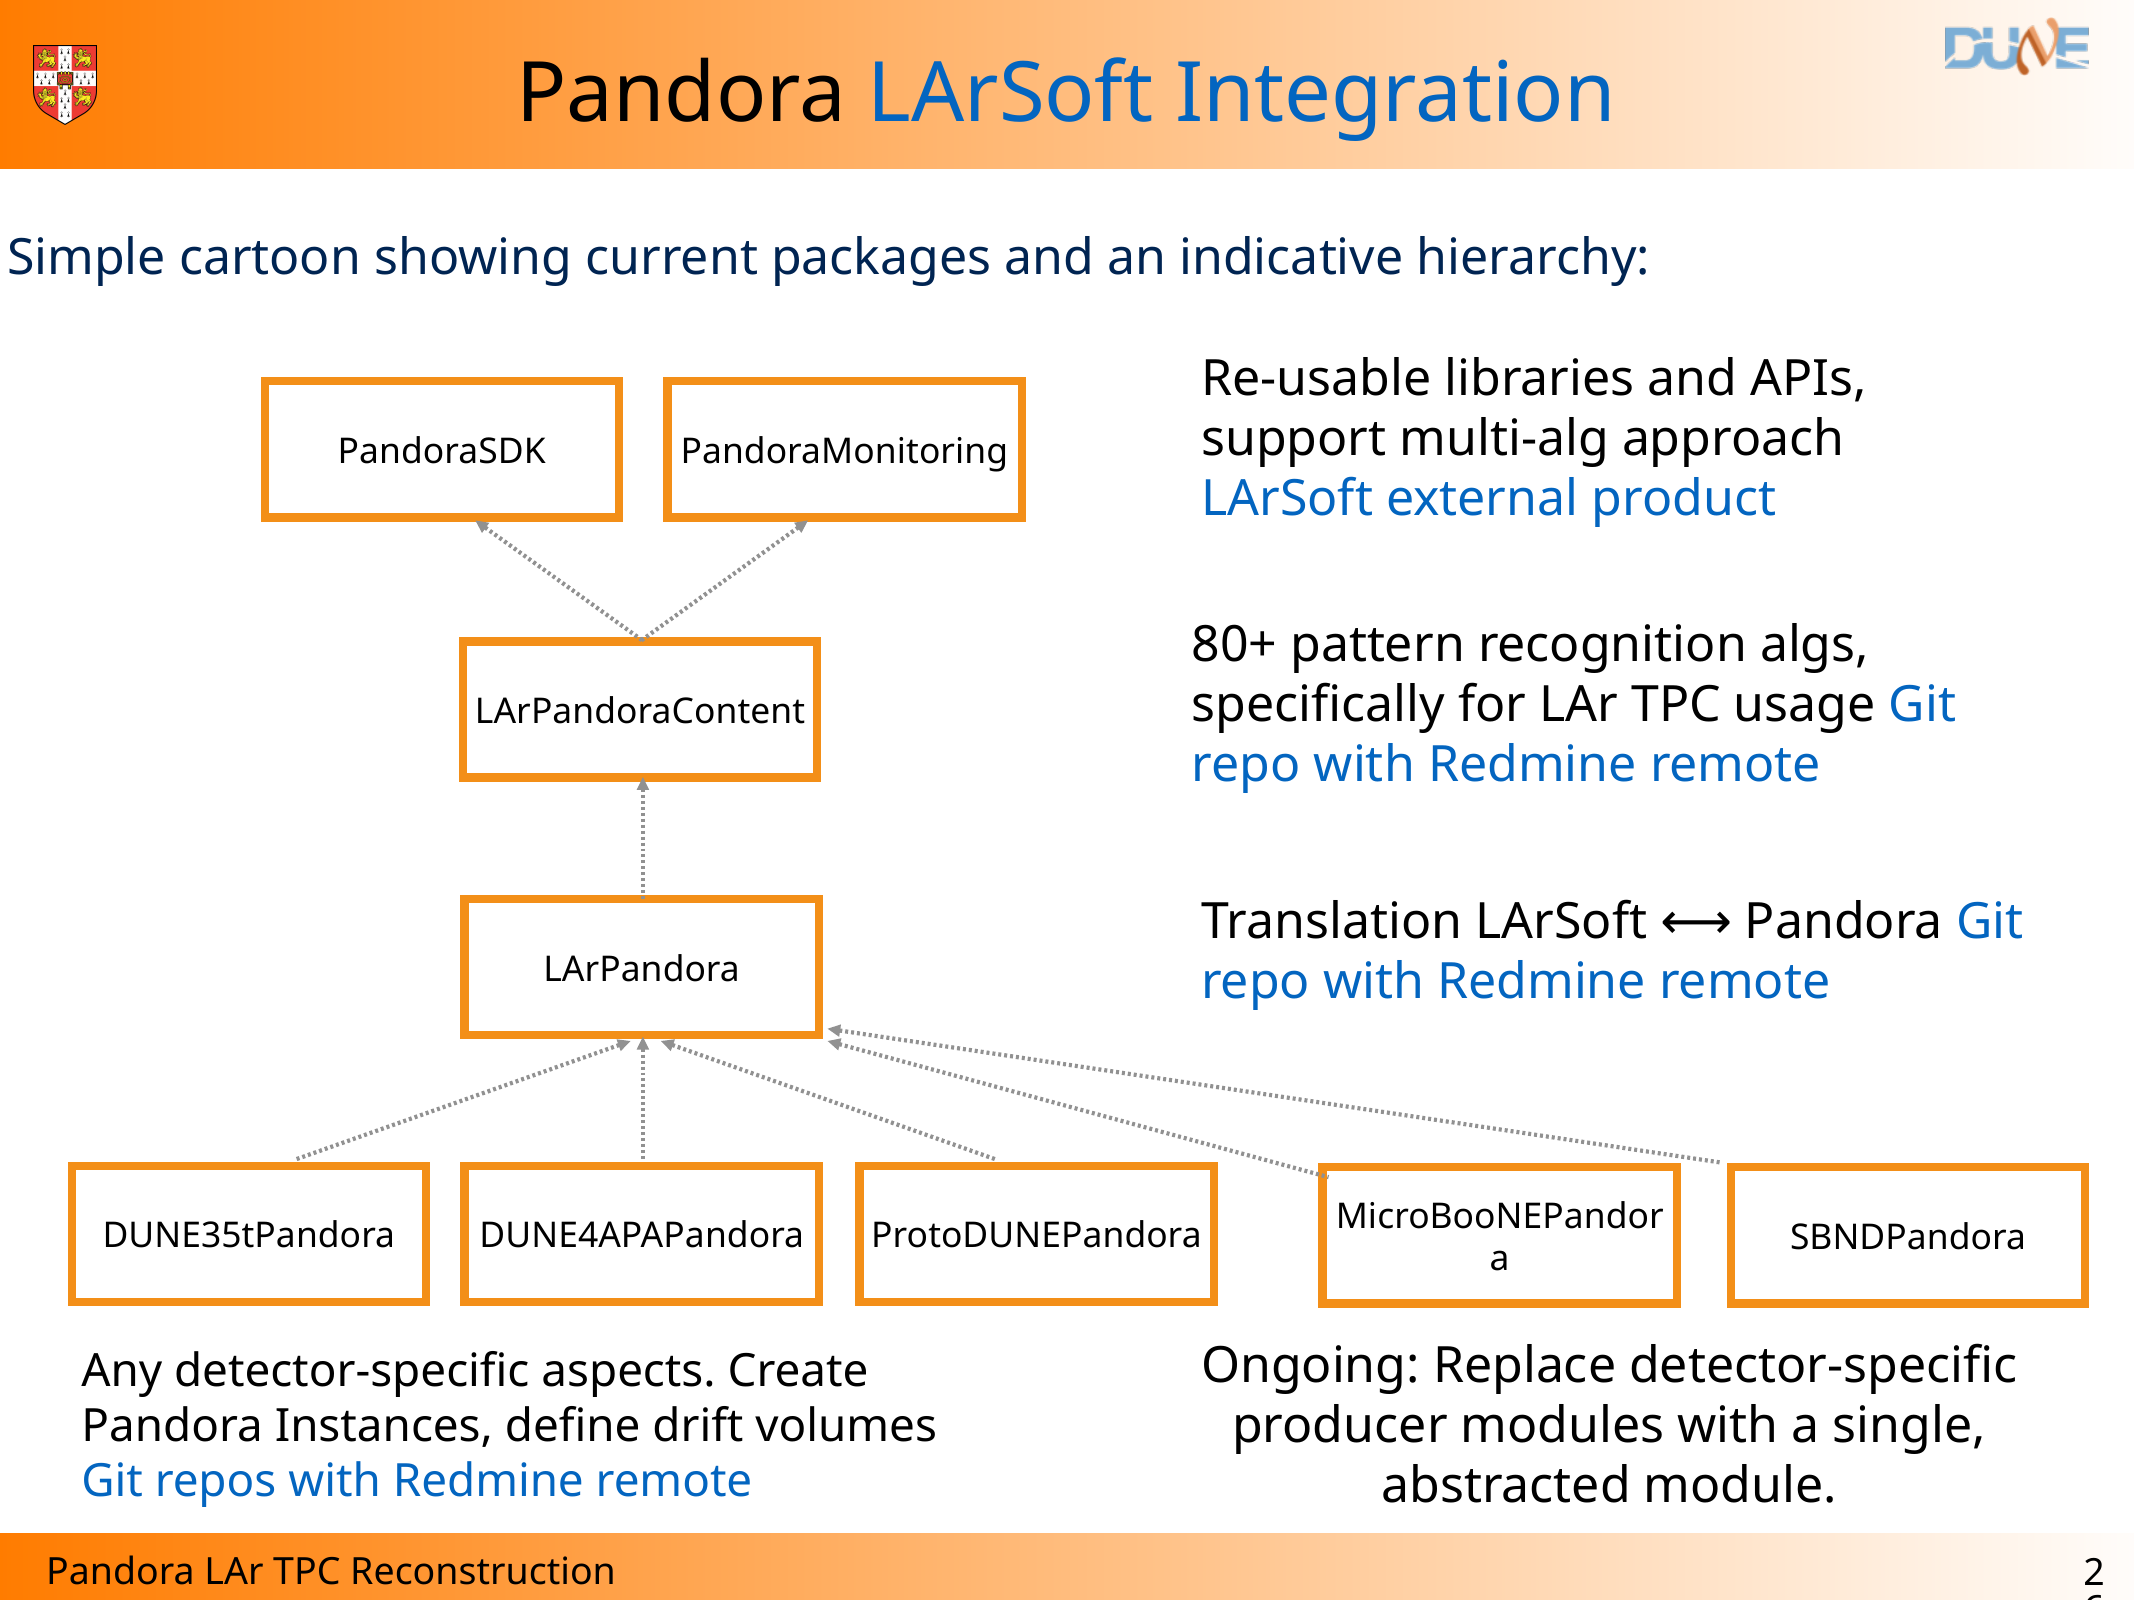

Pandora LArSoft Integration
Simple cartoon showing current packages and an indicative hierarchy:
Re-usable libraries and APIs,
support multi-alg approach LArSoft external product
PandoraSDK
PandoraMonitoring
80+ pattern recognition algs,
specifically for LAr TPC usage Git repo with Redmine remote
LArPandoraContent
Translation LArSoft ⟷ Pandora Git repo with Redmine remote
LArPandora
DUNE35tPandora
DUNE4APAPandora
ProtoDUNEPandora
MicroBooNEPandora
SBNDPandora
Ongoing: Replace detector-specific producer modules with a single, abstracted module.
Any detector-specific aspects. Create Pandora Instances, define drift volumes Git repos with Redmine remote